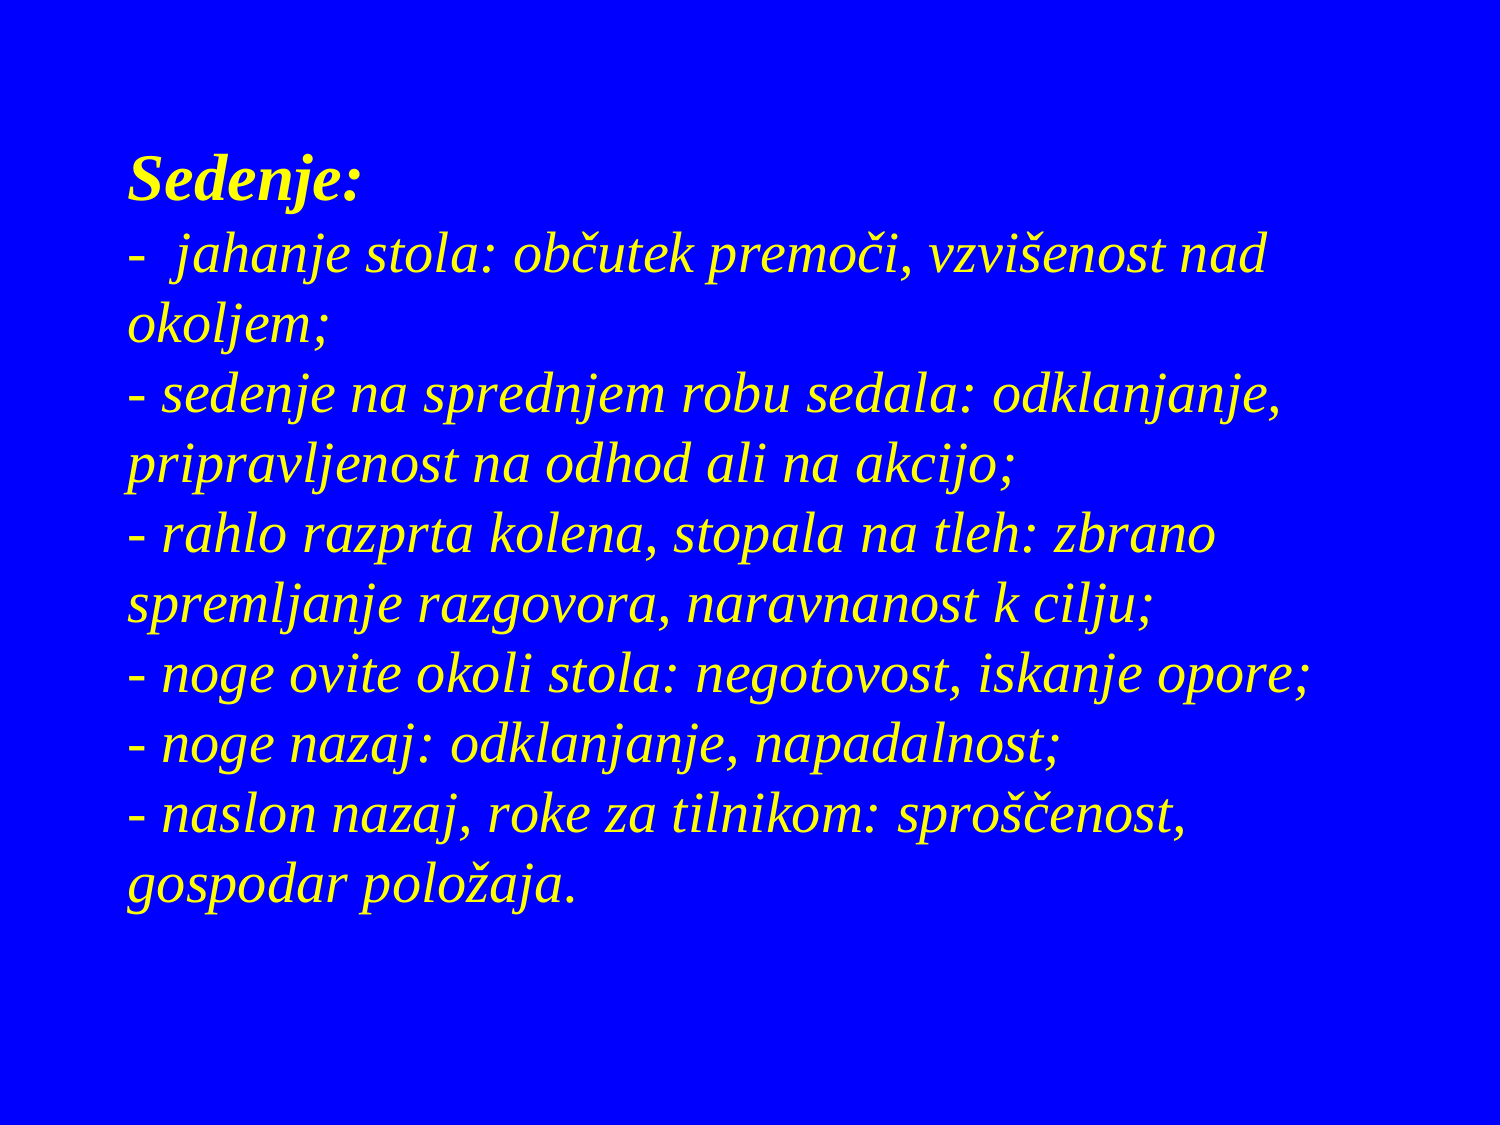

# Sedenje: - jahanje stola: občutek premoči, vzvišenost nad okoljem; - sedenje na sprednjem robu sedala: odklanjanje, pripravljenost na odhod ali na akcijo; - rahlo razprta kolena, stopala na tleh: zbrano spremljanje razgovora, naravnanost k cilju; - noge ovite okoli stola: negotovost, iskanje opore; - noge nazaj: odklanjanje, napadalnost; - naslon nazaj, roke za tilnikom: sproščenost, gospodar položaja.